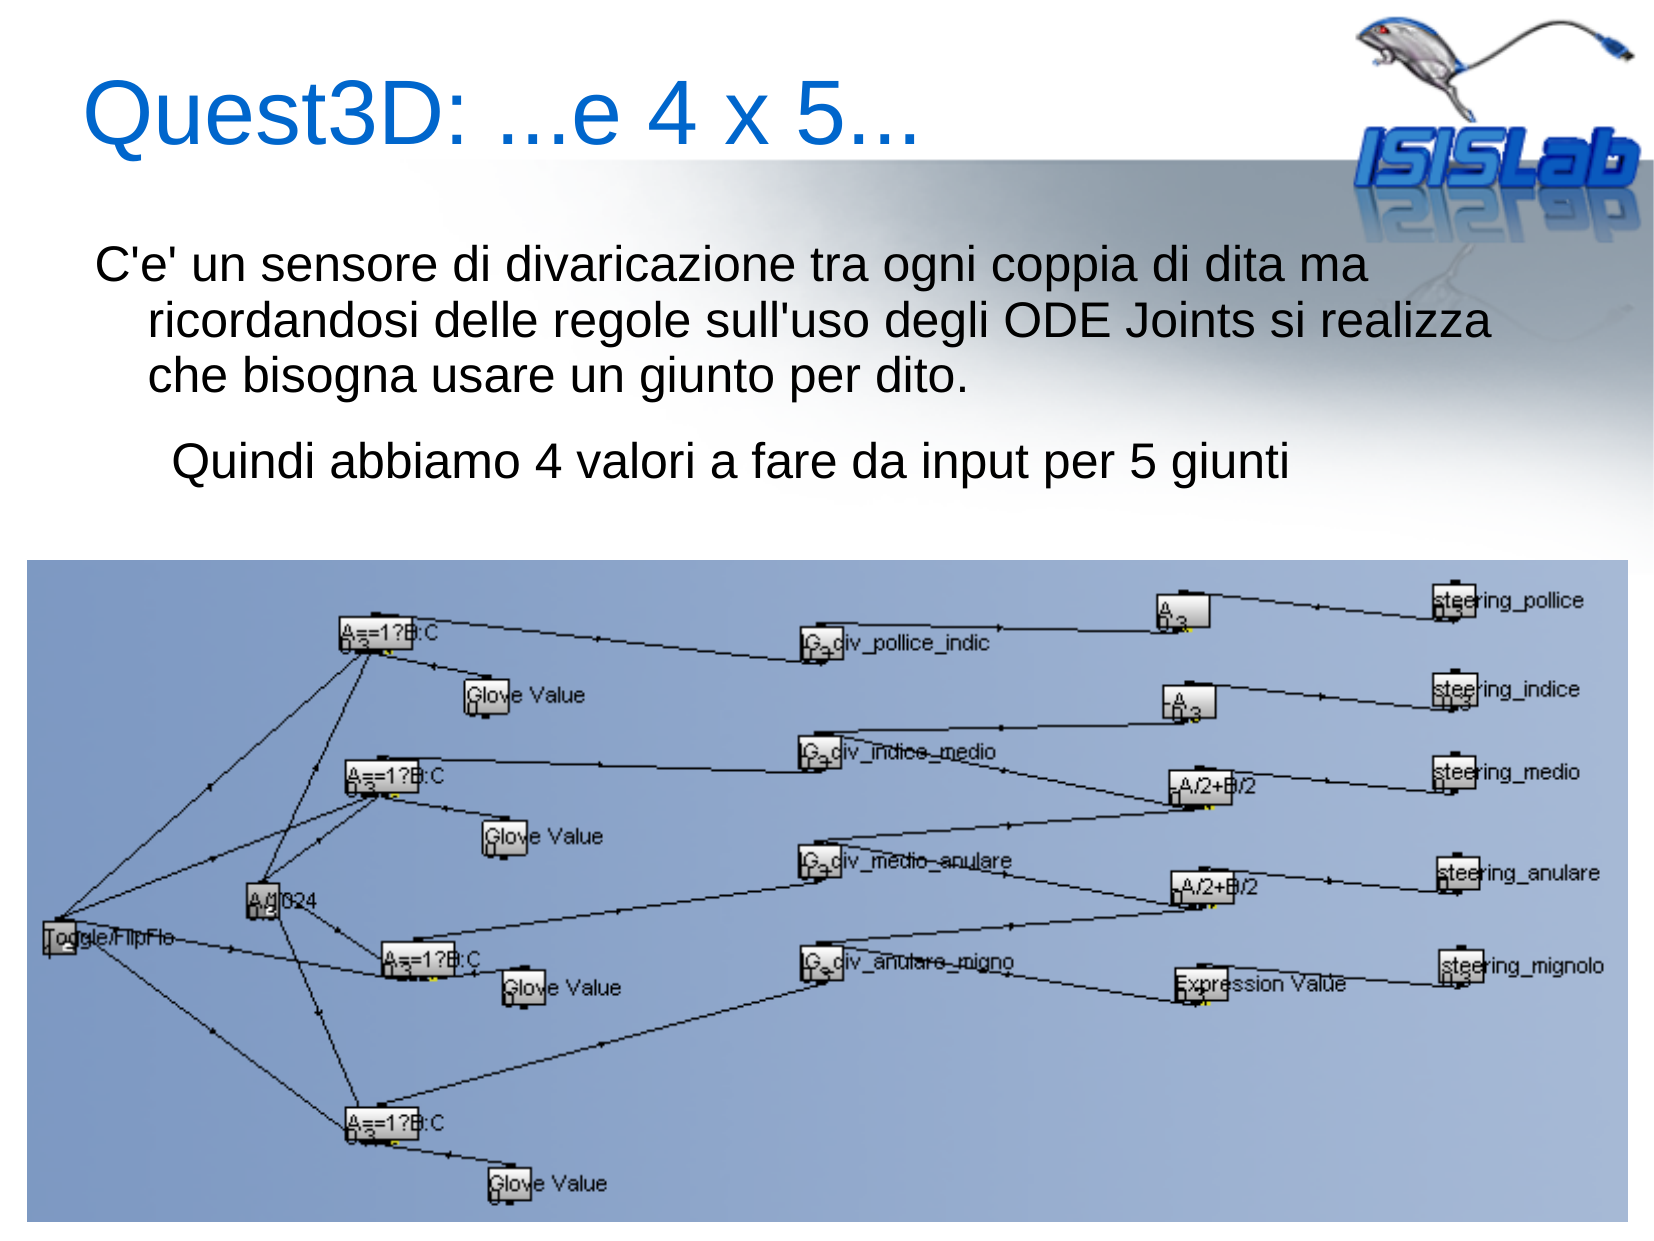

# Quest3D: ...e 4 x 5...
C'e' un sensore di divaricazione tra ogni coppia di dita ma ricordandosi delle regole sull'uso degli ODE Joints si realizza che bisogna usare un giunto per dito.
Quindi abbiamo 4 valori a fare da input per 5 giunti